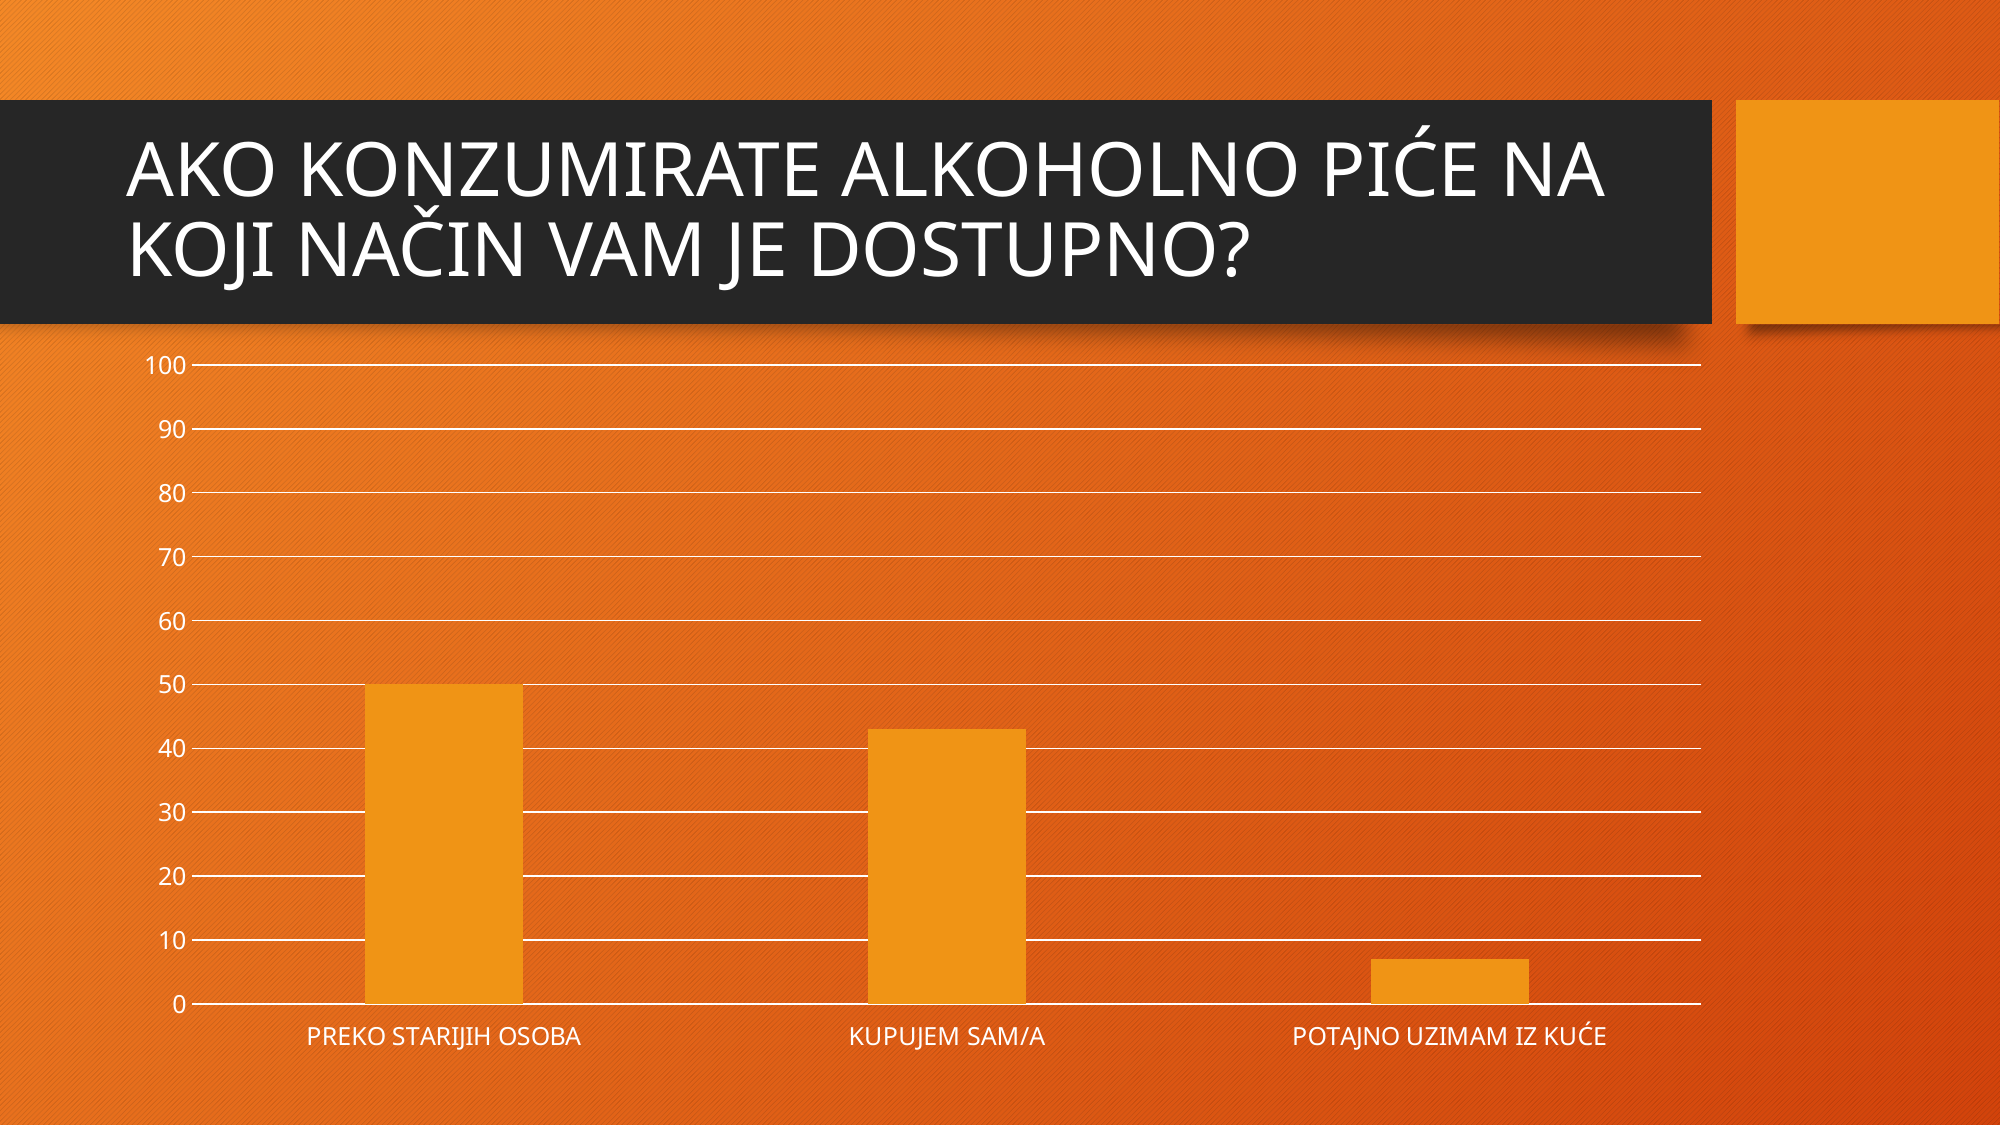

# AKO KONZUMIRATE ALKOHOLNO PIĆE NA KOJI NAČIN VAM JE DOSTUPNO?
### Chart
| Category | Skup 1 |
|---|---|
| PREKO STARIJIH OSOBA | 50.0 |
| KUPUJEM SAM/A | 43.0 |
| POTAJNO UZIMAM IZ KUĆE | 7.0 |